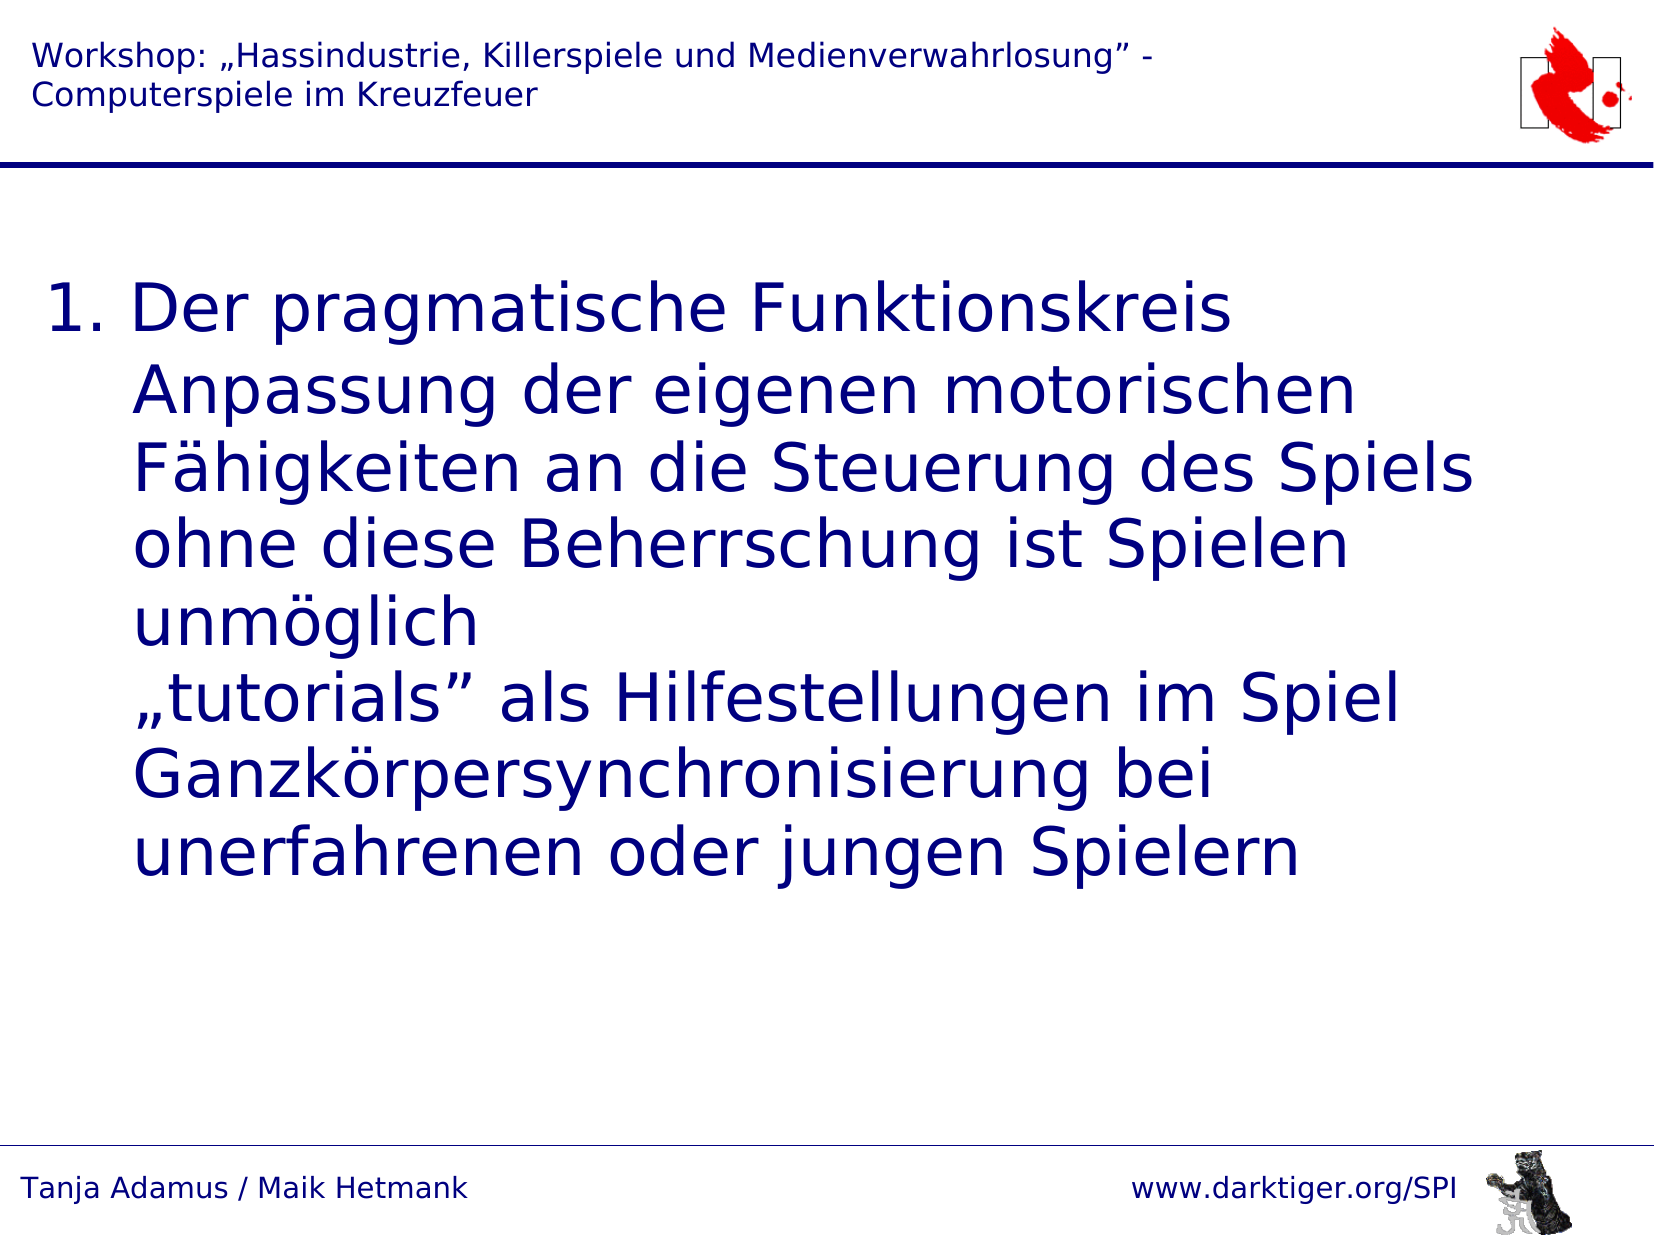

Workshop: „Hassindustrie, Killerspiele und Medienverwahrlosung” - Computerspiele im Kreuzfeuer
1. Der pragmatische Funktionskreis
Anpassung der eigenen motorischen Fähigkeiten an die Steuerung des Spiels
ohne diese Beherrschung ist Spielen unmöglich
„tutorials” als Hilfestellungen im Spiel
Ganzkörpersynchronisierung bei unerfahrenen oder jungen Spielern